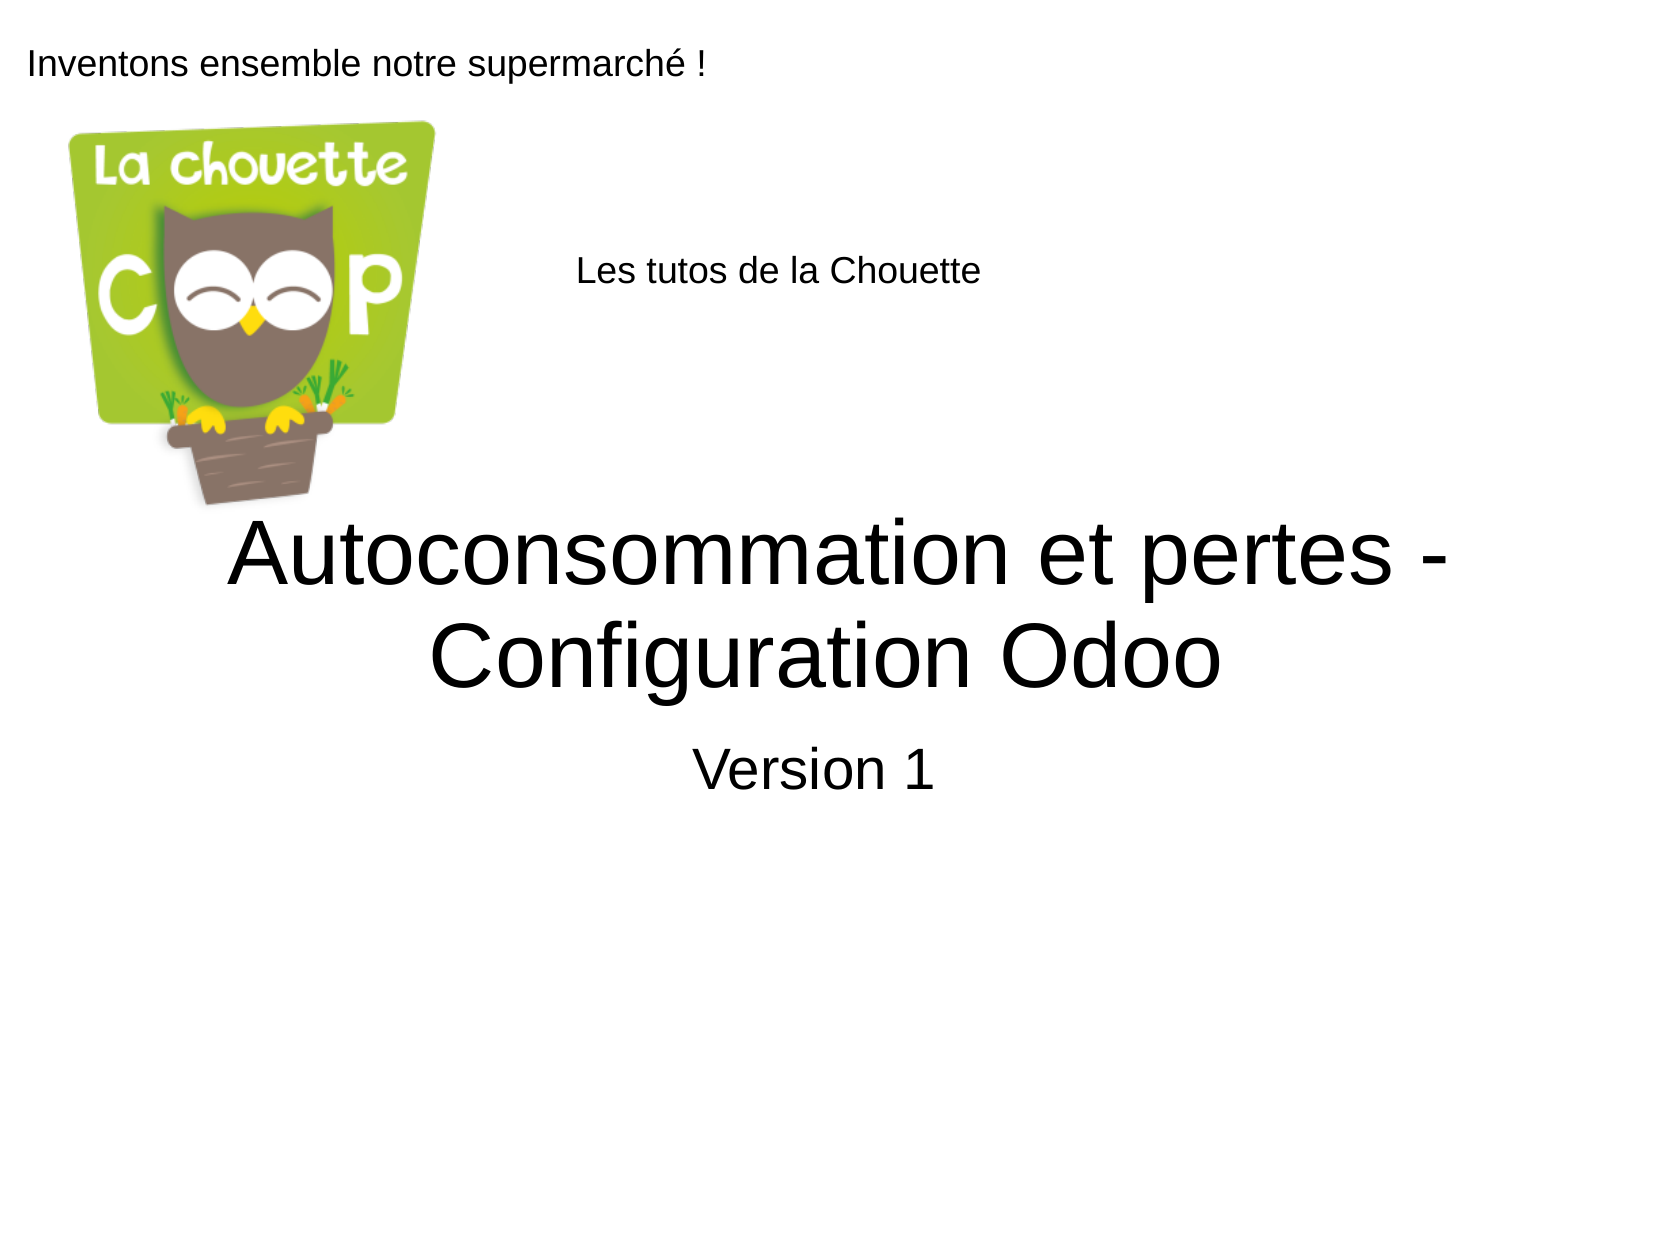

Inventons ensemble notre supermarché !
Les tutos de la Chouette
# Autoconsommation et pertes - Configuration Odoo Version 1